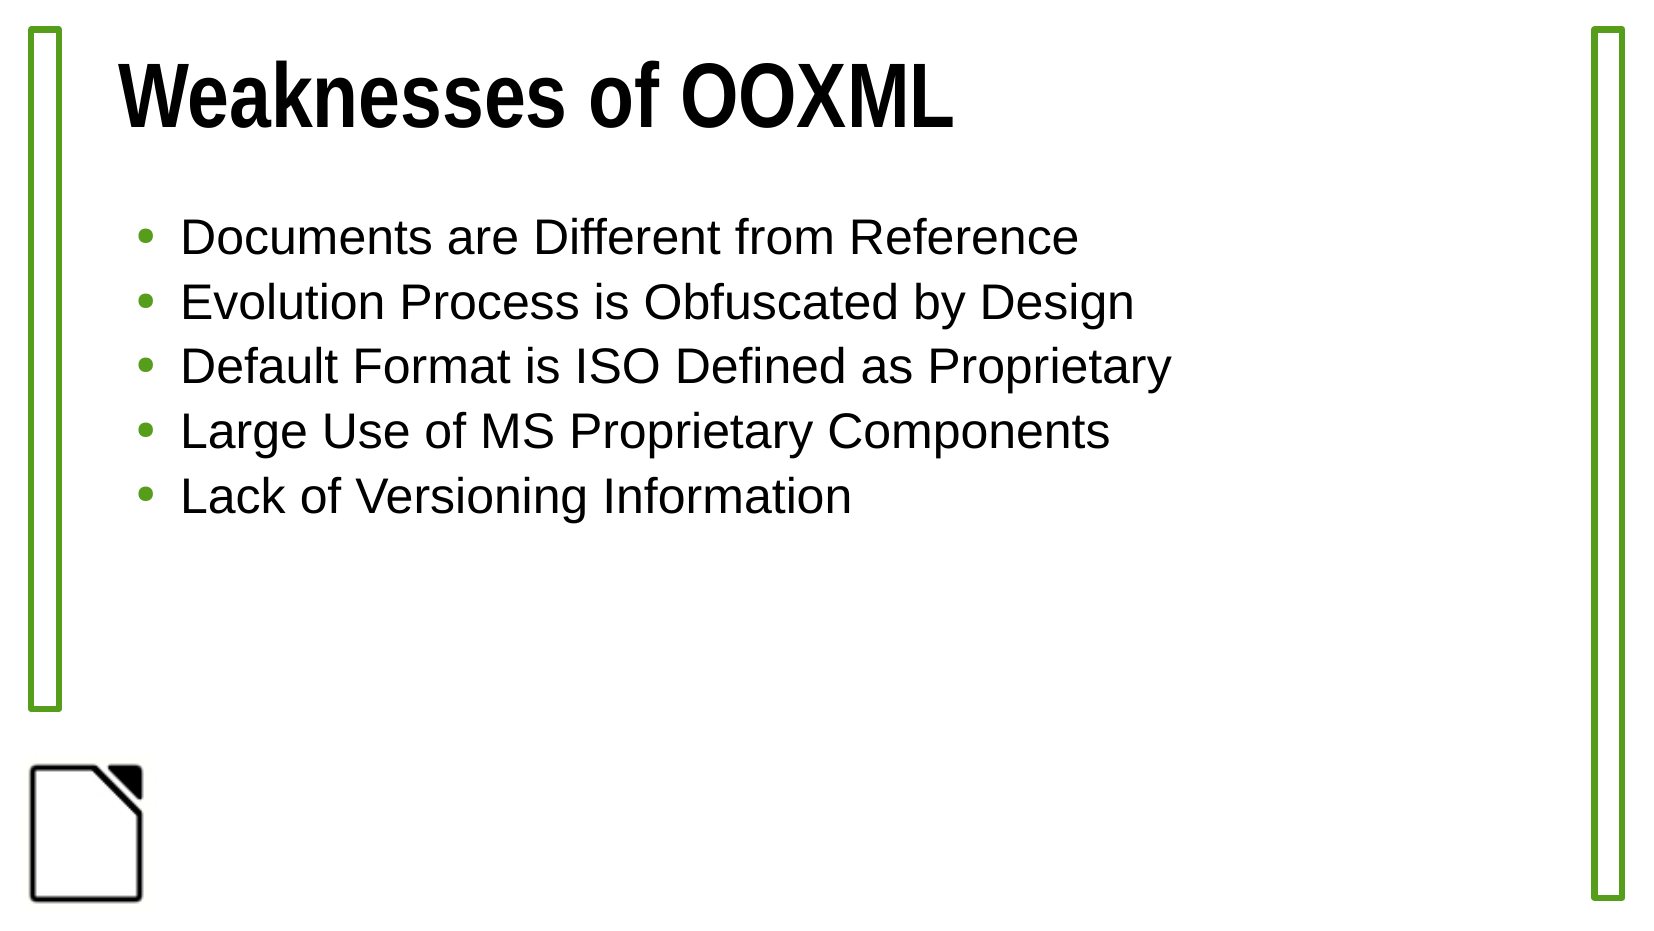

# Weaknesses of OOXML
Documents are Different from Reference
Evolution Process is Obfuscated by Design
Default Format is ISO Defined as Proprietary
Large Use of MS Proprietary Components
Lack of Versioning Information